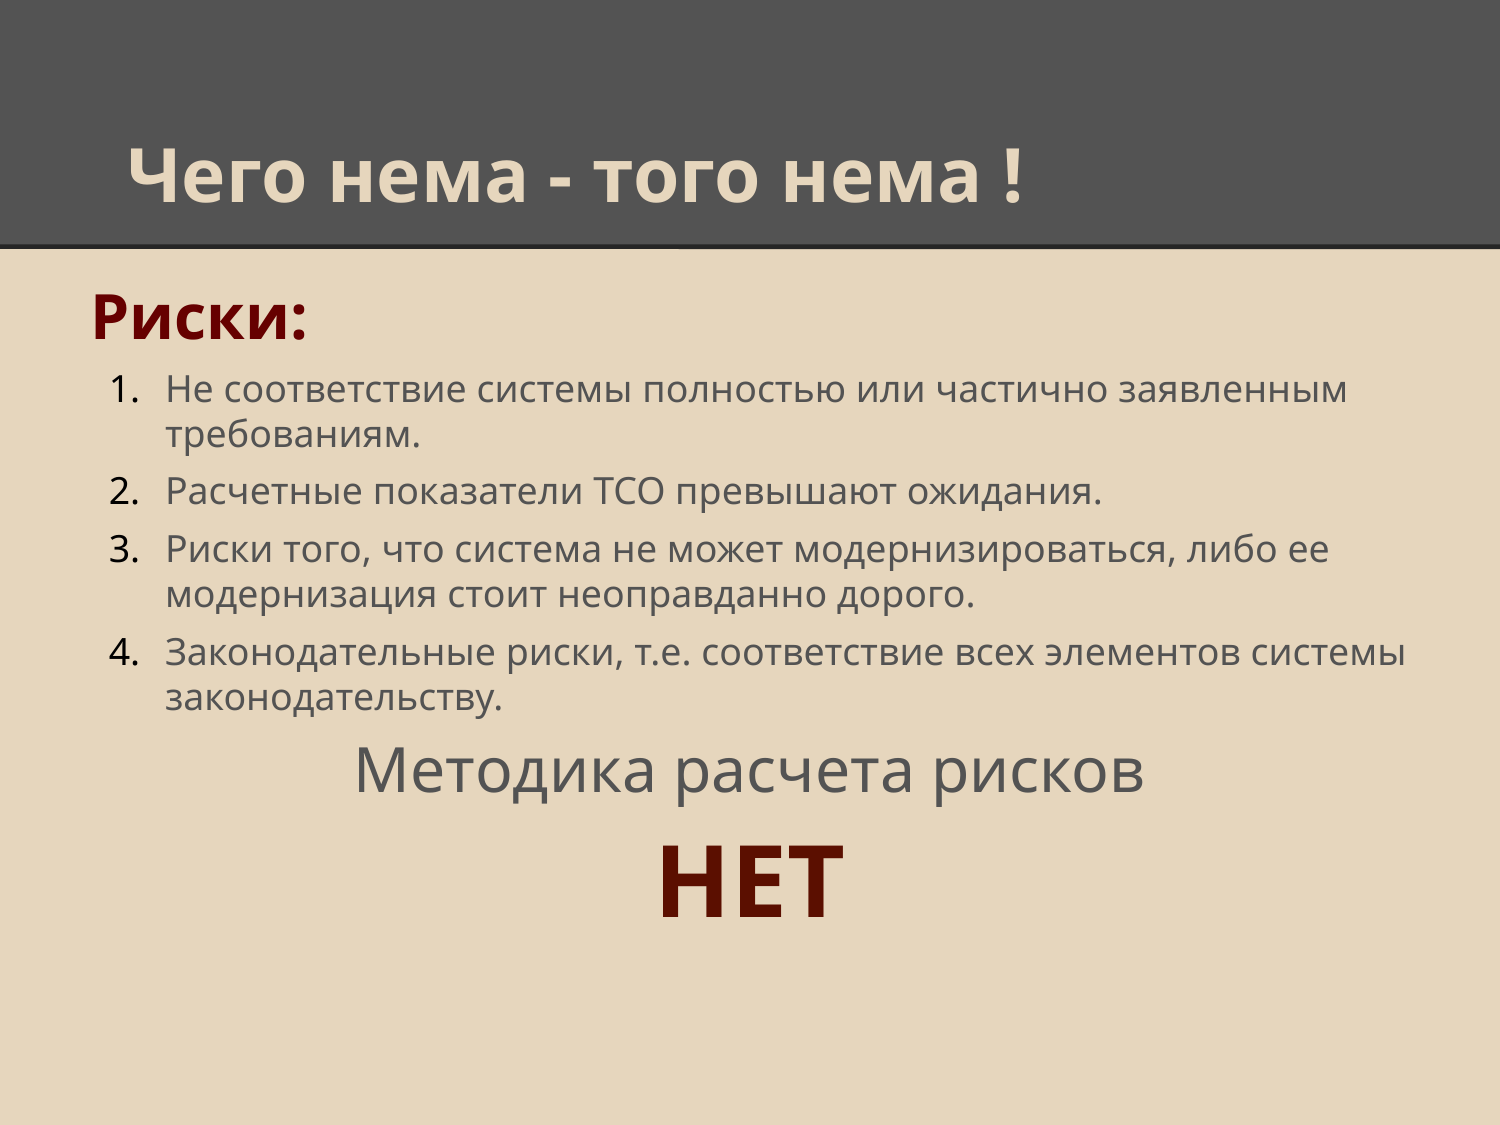

# Чего нема - того нема !
Риски:
Не соответствие системы полностью или частично заявленным требованиям.
Расчетные показатели TCO превышают ожидания.
Риски того, что система не может модернизироваться, либо ее модернизация стоит неоправданно дорого.
Законодательные риски, т.е. соответствие всех элементов системы законодательству.
Методика расчета рисков
НЕТ